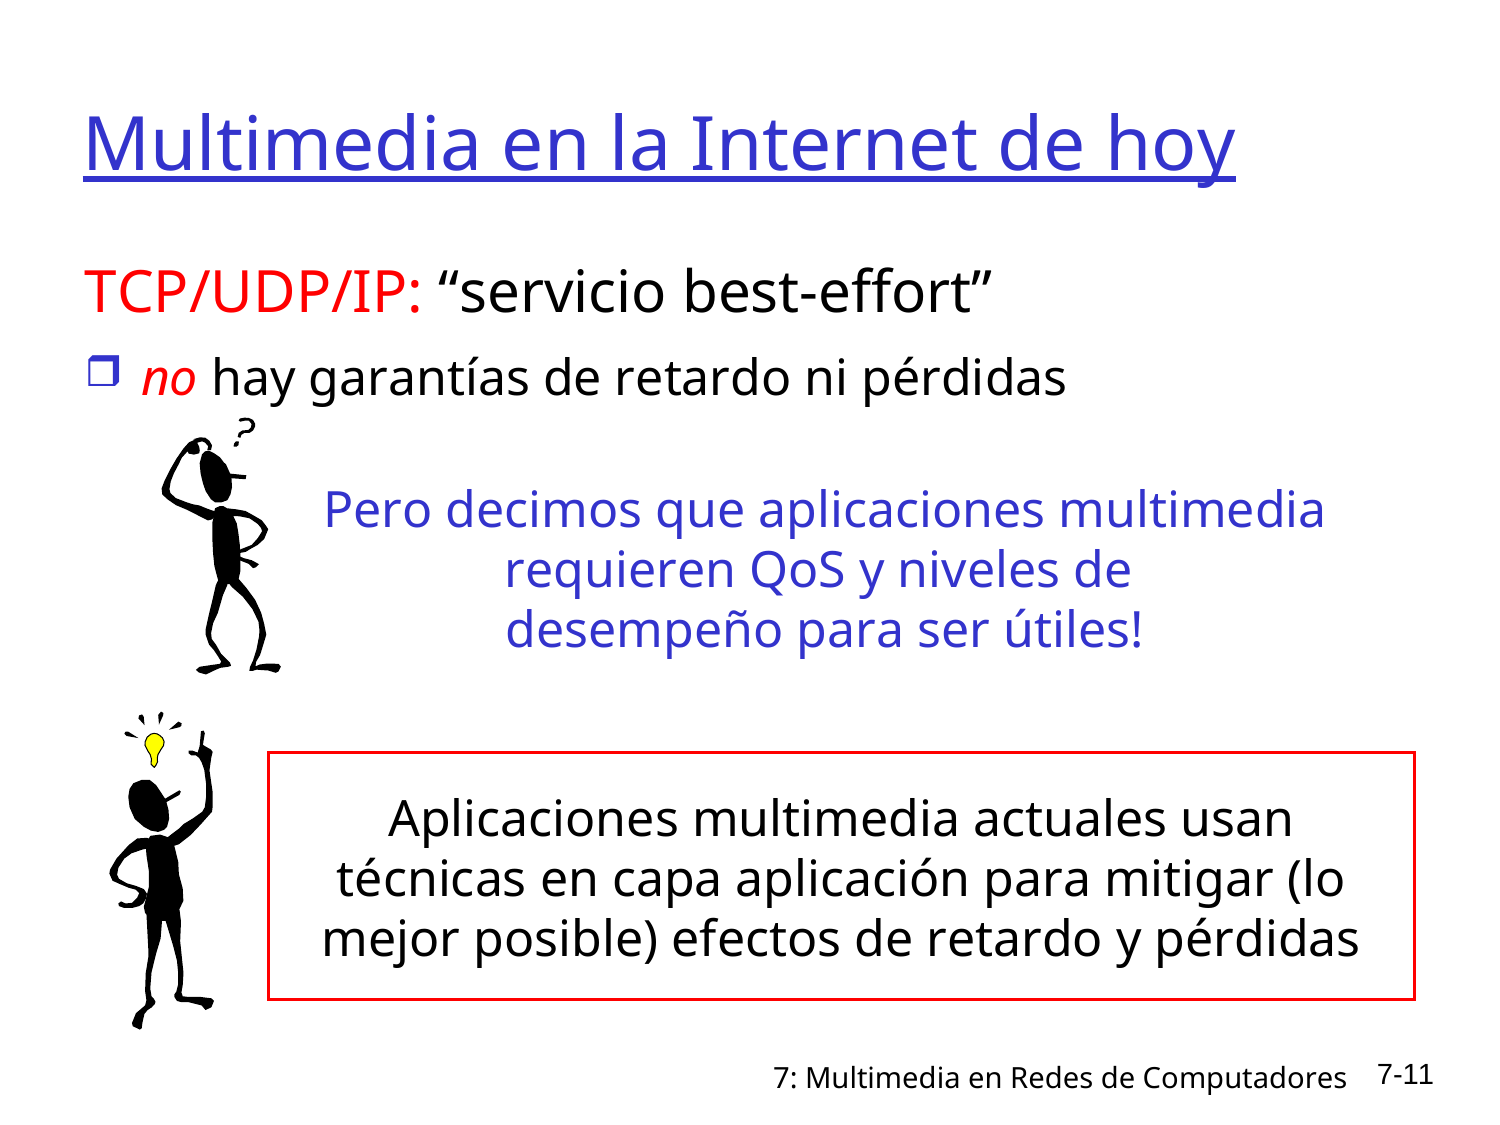

# Multimedia en la Internet de hoy
TCP/UDP/IP: “servicio best-effort”
no hay garantías de retardo ni pérdidas
Pero decimos que aplicaciones multimedia
requieren QoS y niveles de
desempeño para ser útiles!
Aplicaciones multimedia actuales usan
técnicas en capa aplicación para mitigar (lo
mejor posible) efectos de retardo y pérdidas
11